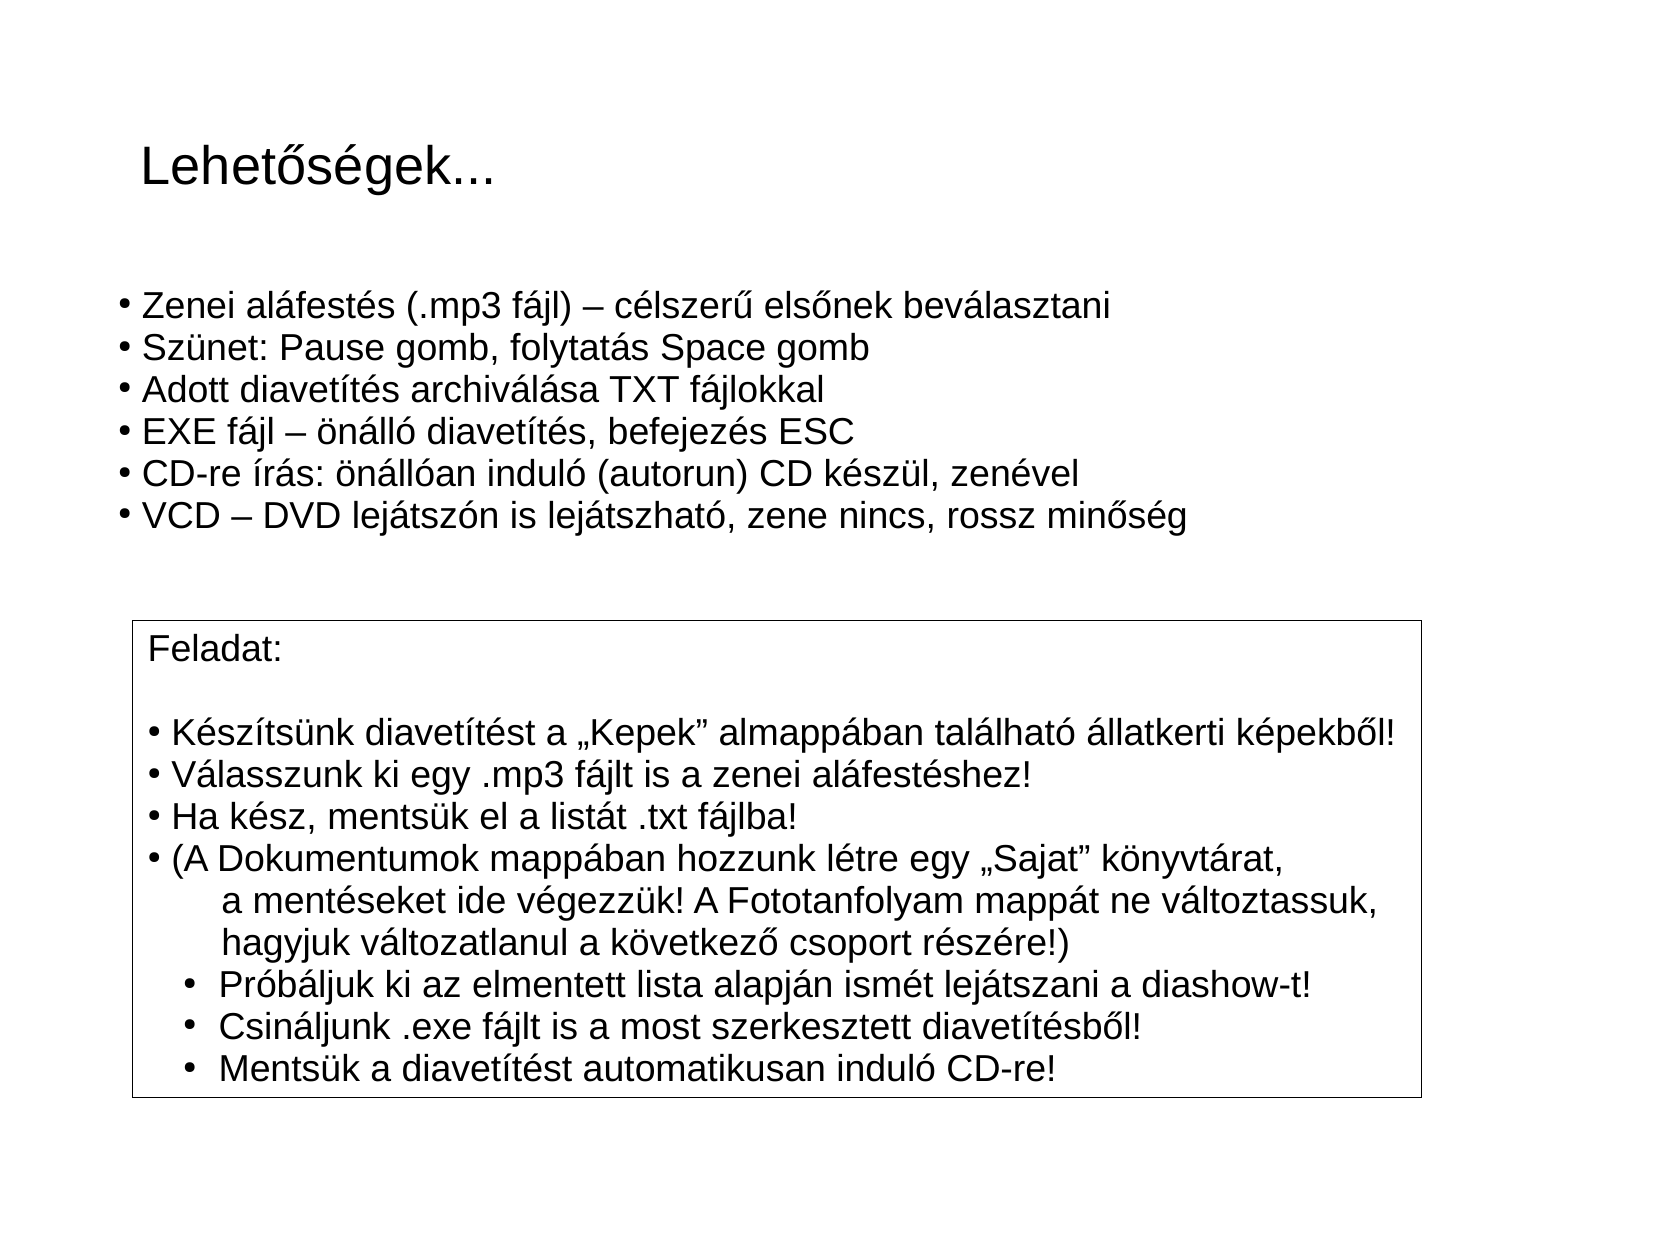

Lehetőségek...
 Zenei aláfestés (.mp3 fájl) – célszerű elsőnek beválasztani
 Szünet: Pause gomb, folytatás Space gomb
 Adott diavetítés archiválása TXT fájlokkal
 EXE fájl – önálló diavetítés, befejezés ESC
 CD-re írás: önállóan induló (autorun) CD készül, zenével
 VCD – DVD lejátszón is lejátszható, zene nincs, rossz minőség
Feladat:
 Készítsünk diavetítést a „Kepek” almappában található állatkerti képekből!
 Válasszunk ki egy .mp3 fájlt is a zenei aláfestéshez!
 Ha kész, mentsük el a listát .txt fájlba!
 (A Dokumentumok mappában hozzunk létre egy „Sajat” könyvtárat,
	a mentéseket ide végezzük! A Fototanfolyam mappát ne változtassuk,
	hagyjuk változatlanul a következő csoport részére!)
Próbáljuk ki az elmentett lista alapján ismét lejátszani a diashow-t!
Csináljunk .exe fájlt is a most szerkesztett diavetítésből!
Mentsük a diavetítést automatikusan induló CD-re!